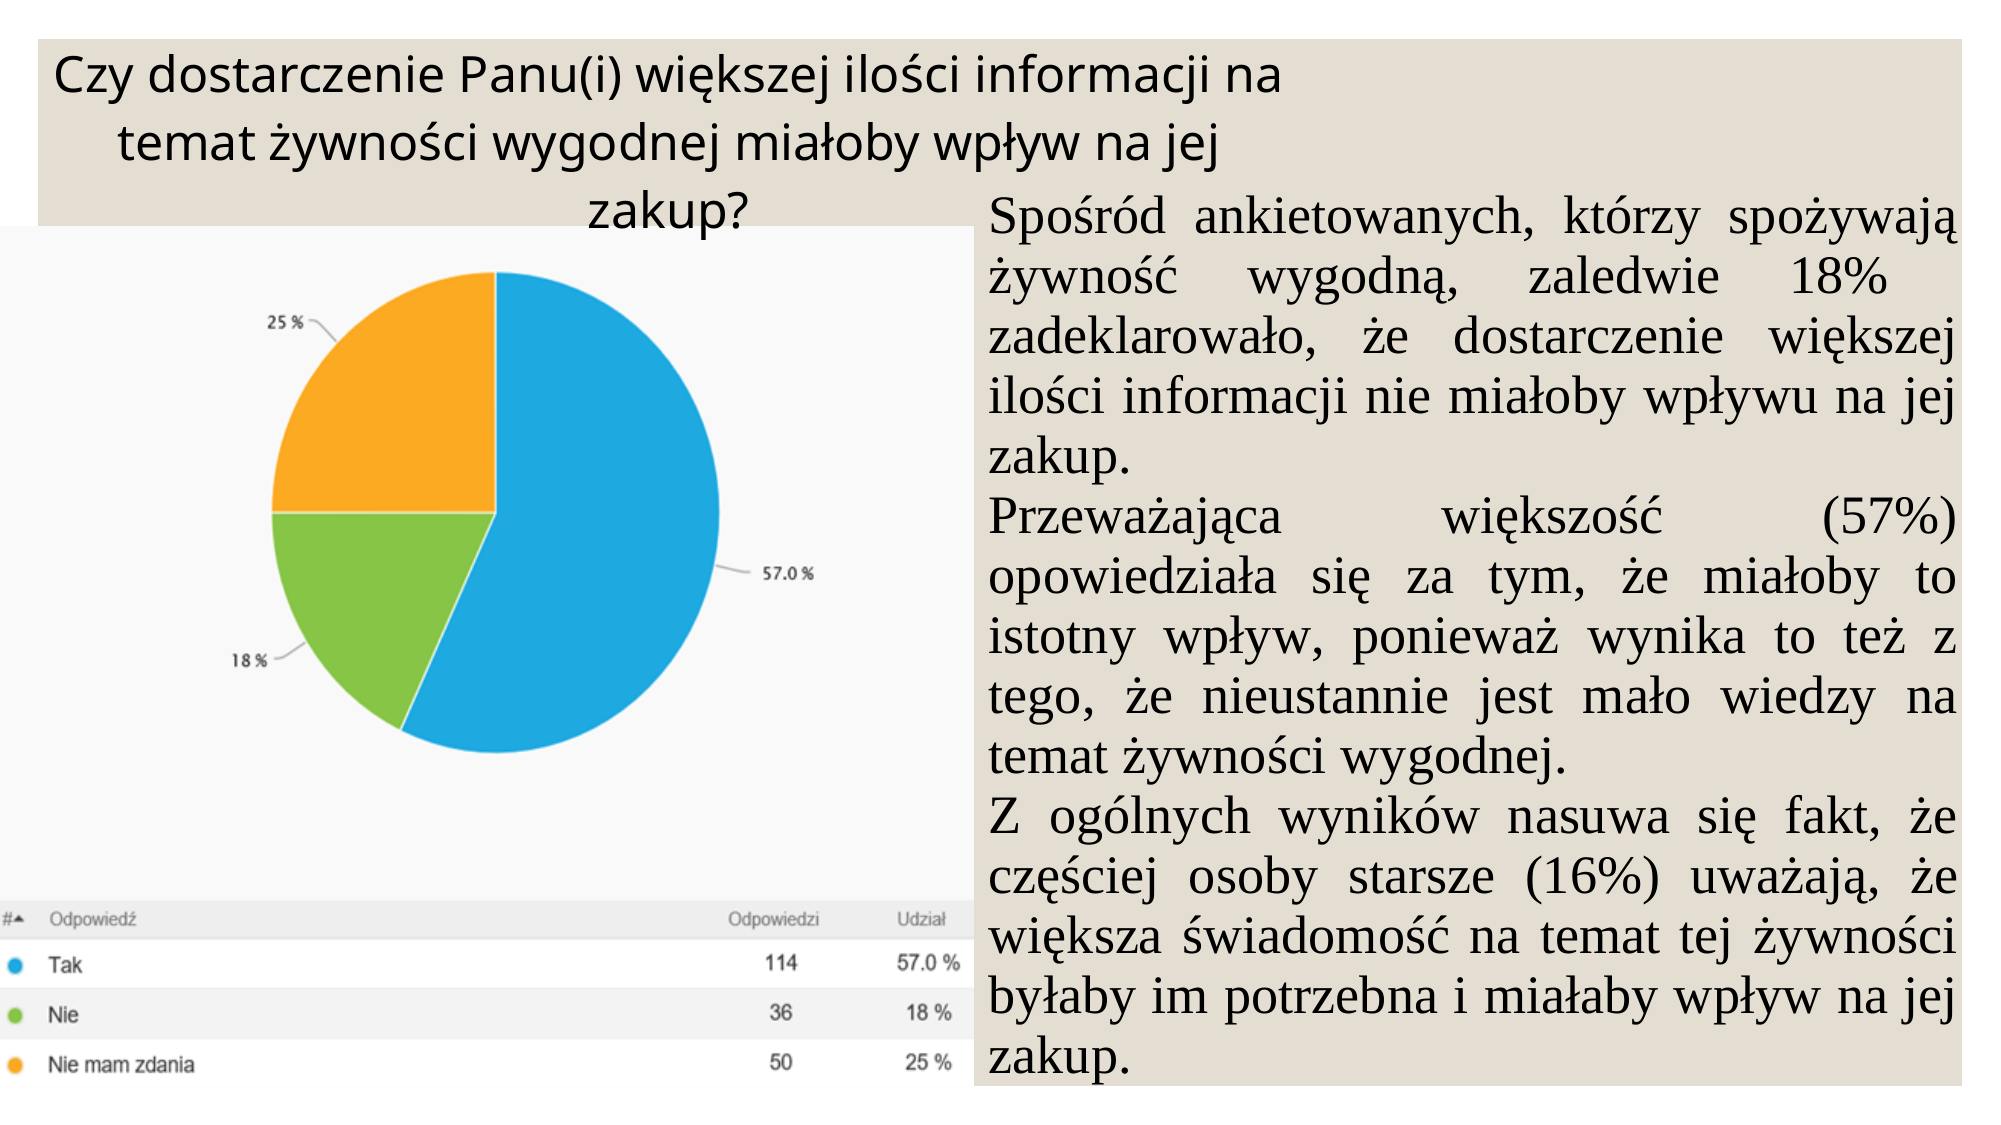

Czy dostarczenie Panu(i) większej ilości informacji na temat żywności wygodnej miałoby wpływ na jej zakup?
Spośród ankietowanych, którzy spożywają żywność wygodną, zaledwie 18% zadeklarowało, że dostarczenie większej ilości informacji nie miałoby wpływu na jej zakup.
Przeważająca większość (57%) opowiedziała się za tym, że miałoby to istotny wpływ, ponieważ wynika to też z tego, że nieustannie jest mało wiedzy na temat żywności wygodnej.
Z ogólnych wyników nasuwa się fakt, że częściej osoby starsze (16%) uważają, że większa świadomość na temat tej żywności byłaby im potrzebna i miałaby wpływ na jej zakup.